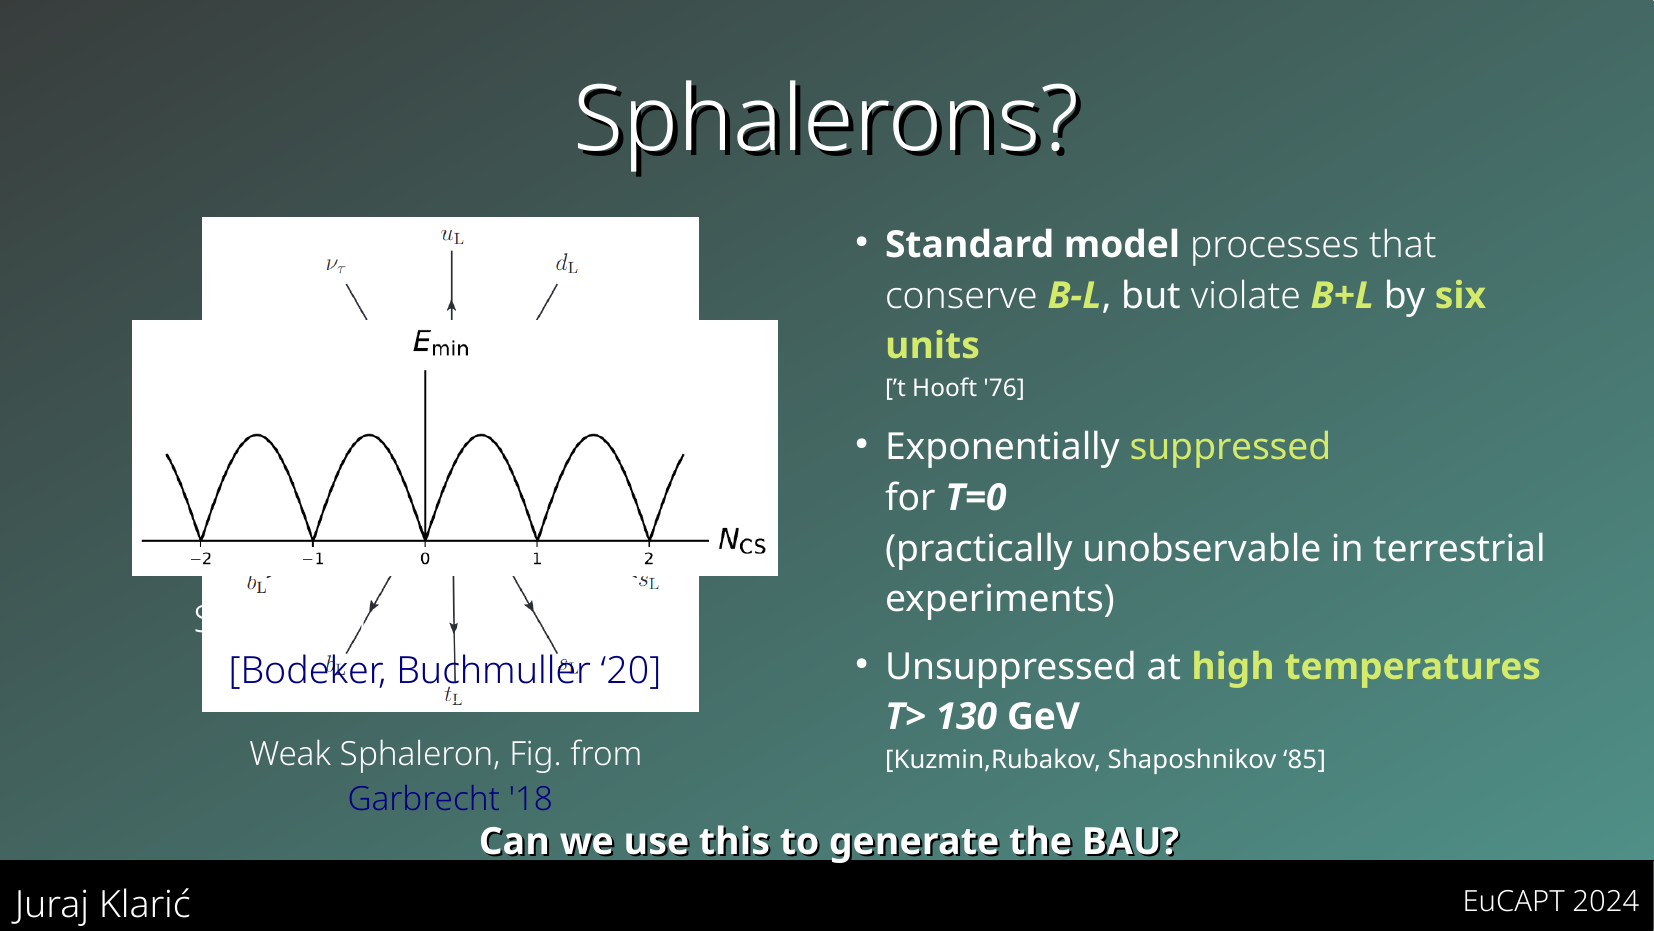

# Sphalerons?
Standard model processes that conserve B-L, but violate B+L by six units
[’t Hooft '76]
Exponentially suppressed
for T=0
(practically unobservable in terrestrial experiments)
Unsuppressed at high temperatures
T> 130 GeV
[Kuzmin,Rubakov, Shaposhnikov ‘85]
Sphaleron potential, Fig from [Bodeker, Buchmuller ‘20]
Weak Sphaleron, Fig. from Garbrecht '18
Can we use this to generate the BAU?
Juraj Klarić
EuCAPT 2024